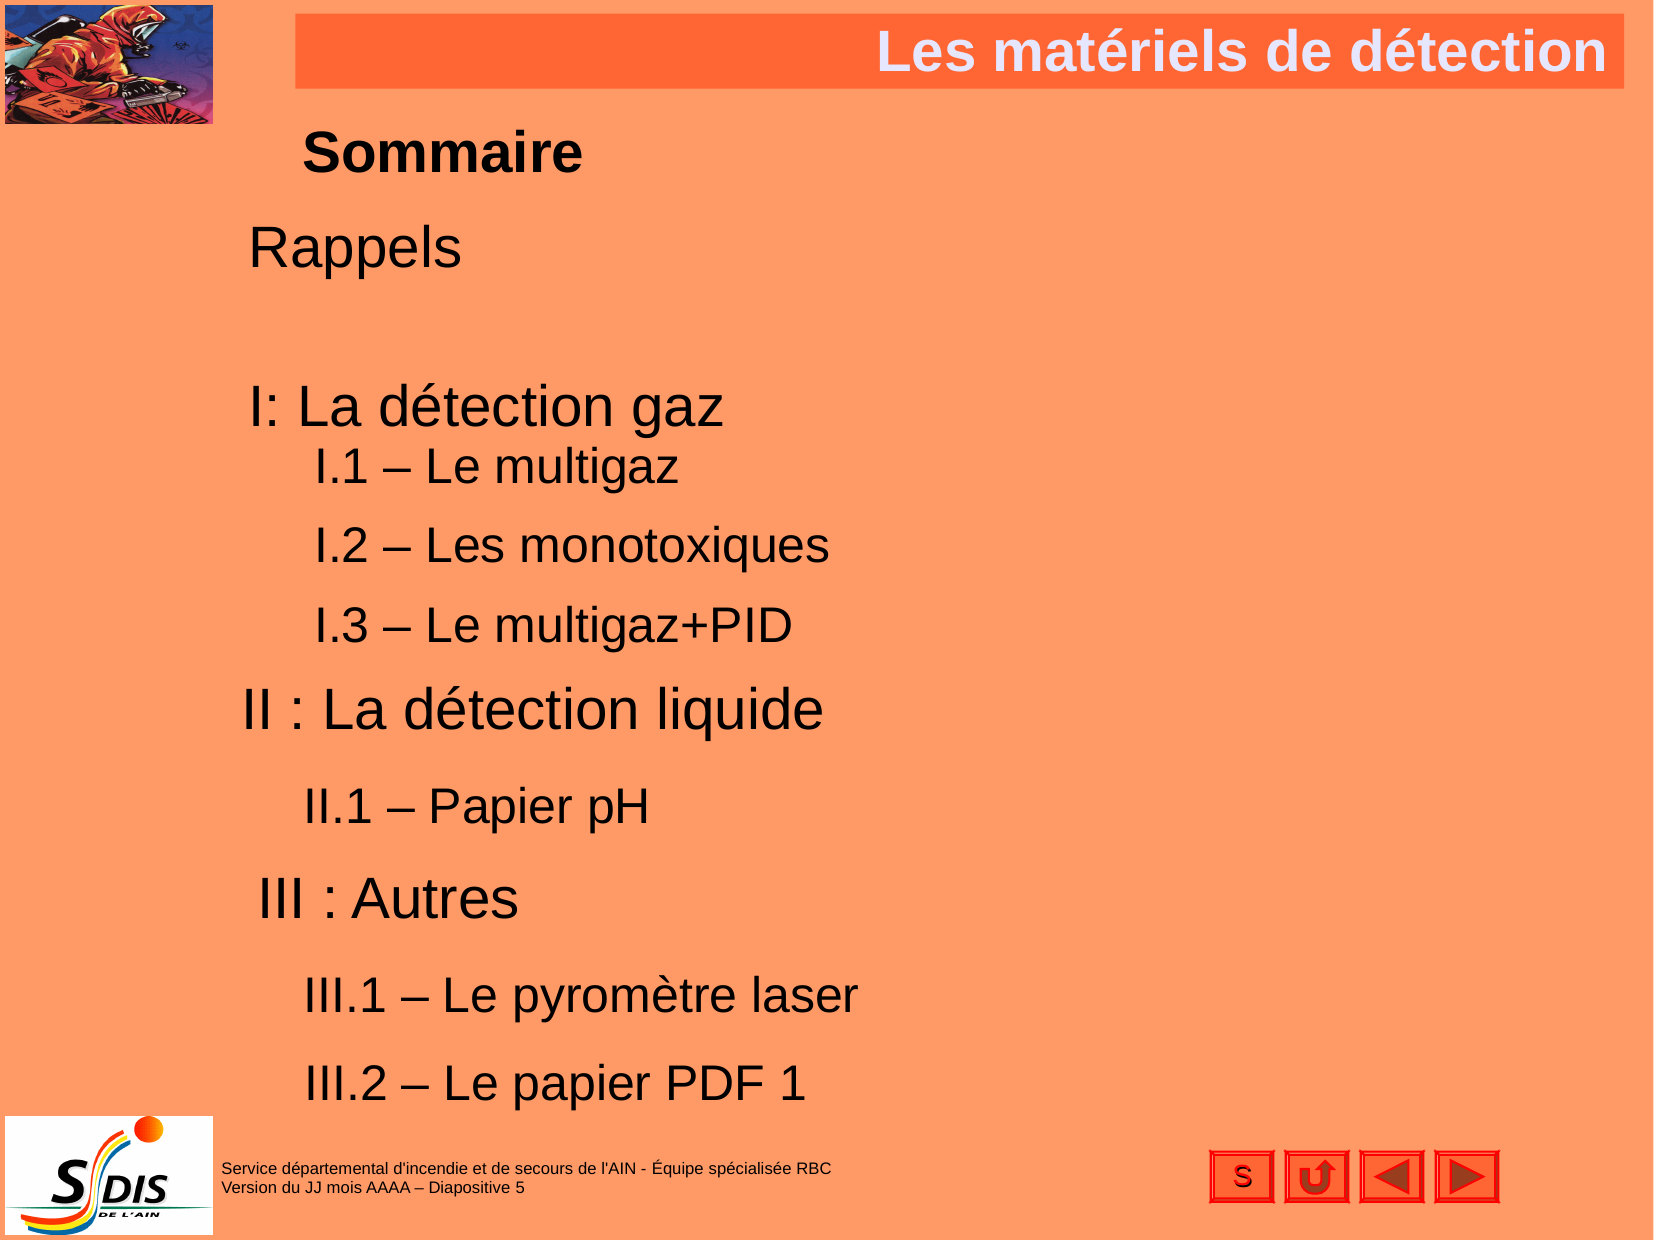

Les matériels de détection
Sommaire
# Rappels
I: La détection gaz
I.1 – Le multigaz
I.2 – Les monotoxiques
I.3 – Le multigaz+PID
 II : La détection liquide
 II.1 – Papier pH
 III : Autres
 III.1 – Le pyromètre laser
 III.2 – Le papier PDF 1